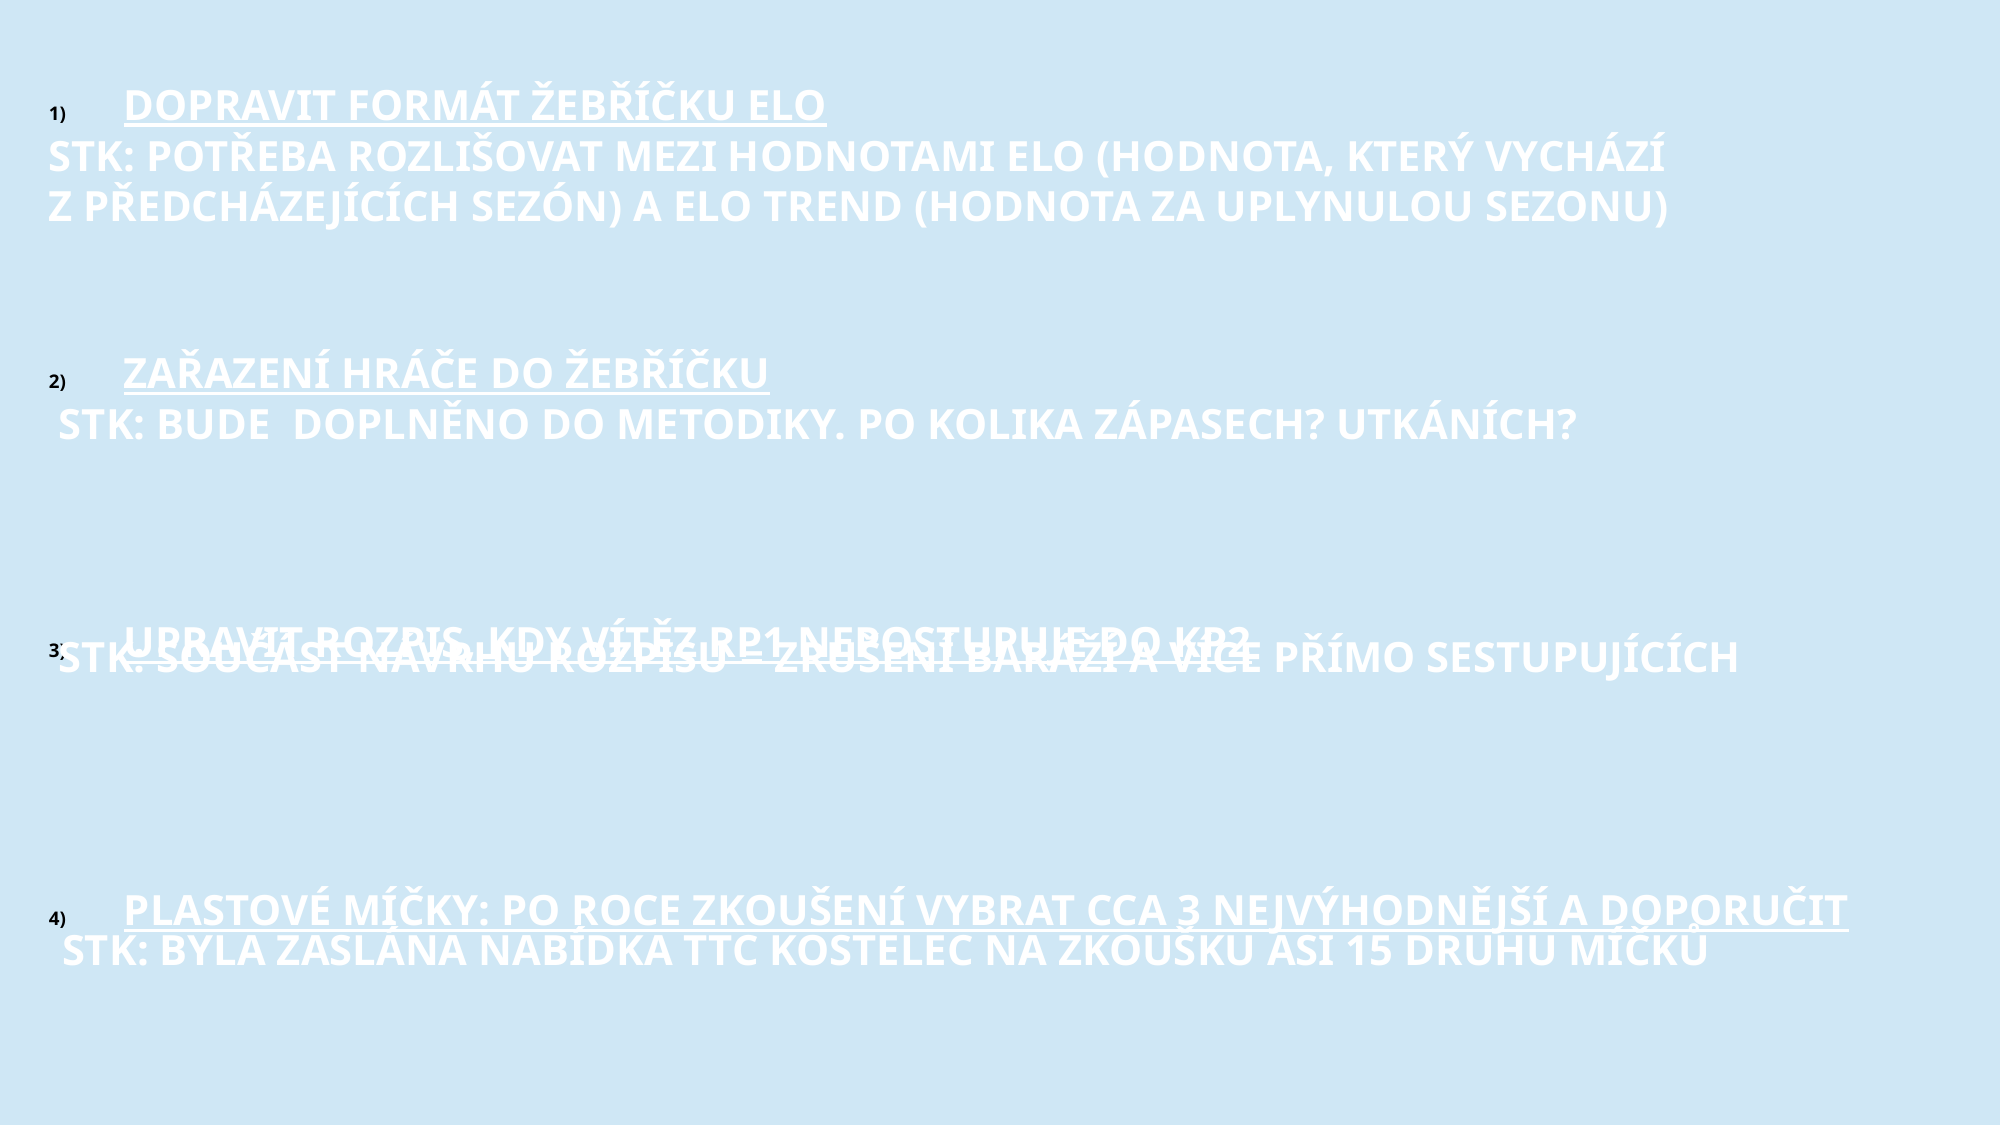

# DOPRAVIT FORMÁT ŽEBŘÍČKU ELO
ZAŘAZENÍ HRÁČE DO ŽEBŘÍČKU
UPRAVIT ROZPIS, KDY VÍTĚZ RP1 NEPOSTUPUJE DO KP2
PLASTOVÉ MÍČKY: PO ROCE ZKOUŠENÍ VYBRAT CCA 3 NEJVÝHODNĚJŠÍ A DOPORUČIT
STK: POTŘEBA ROZLIŠOVAT MEZI HODNOTAMI ELO (HODNOTA, KTERÝ VYCHÁZÍ Z PŘEDCHÁZEJÍCÍCH SEZÓN) A ELO TREND (HODNOTA ZA UPLYNULOU SEZONU)
STK: BUDE DOPLNĚNO DO METODIKY. PO KOLIKA ZÁPASECH? UTKÁNÍCH?
STK: SOUČÁST NÁVRHU ROZPISU = ZRUŠENÍ BARÁŽÍ A VÍCE PŘÍMO SESTUPUJÍCÍCH
STK: BYLA ZASLÁNA NABÍDKA TTC KOSTELEC NA ZKOUŠKU ASI 15 DRUHU MÍČKŮ